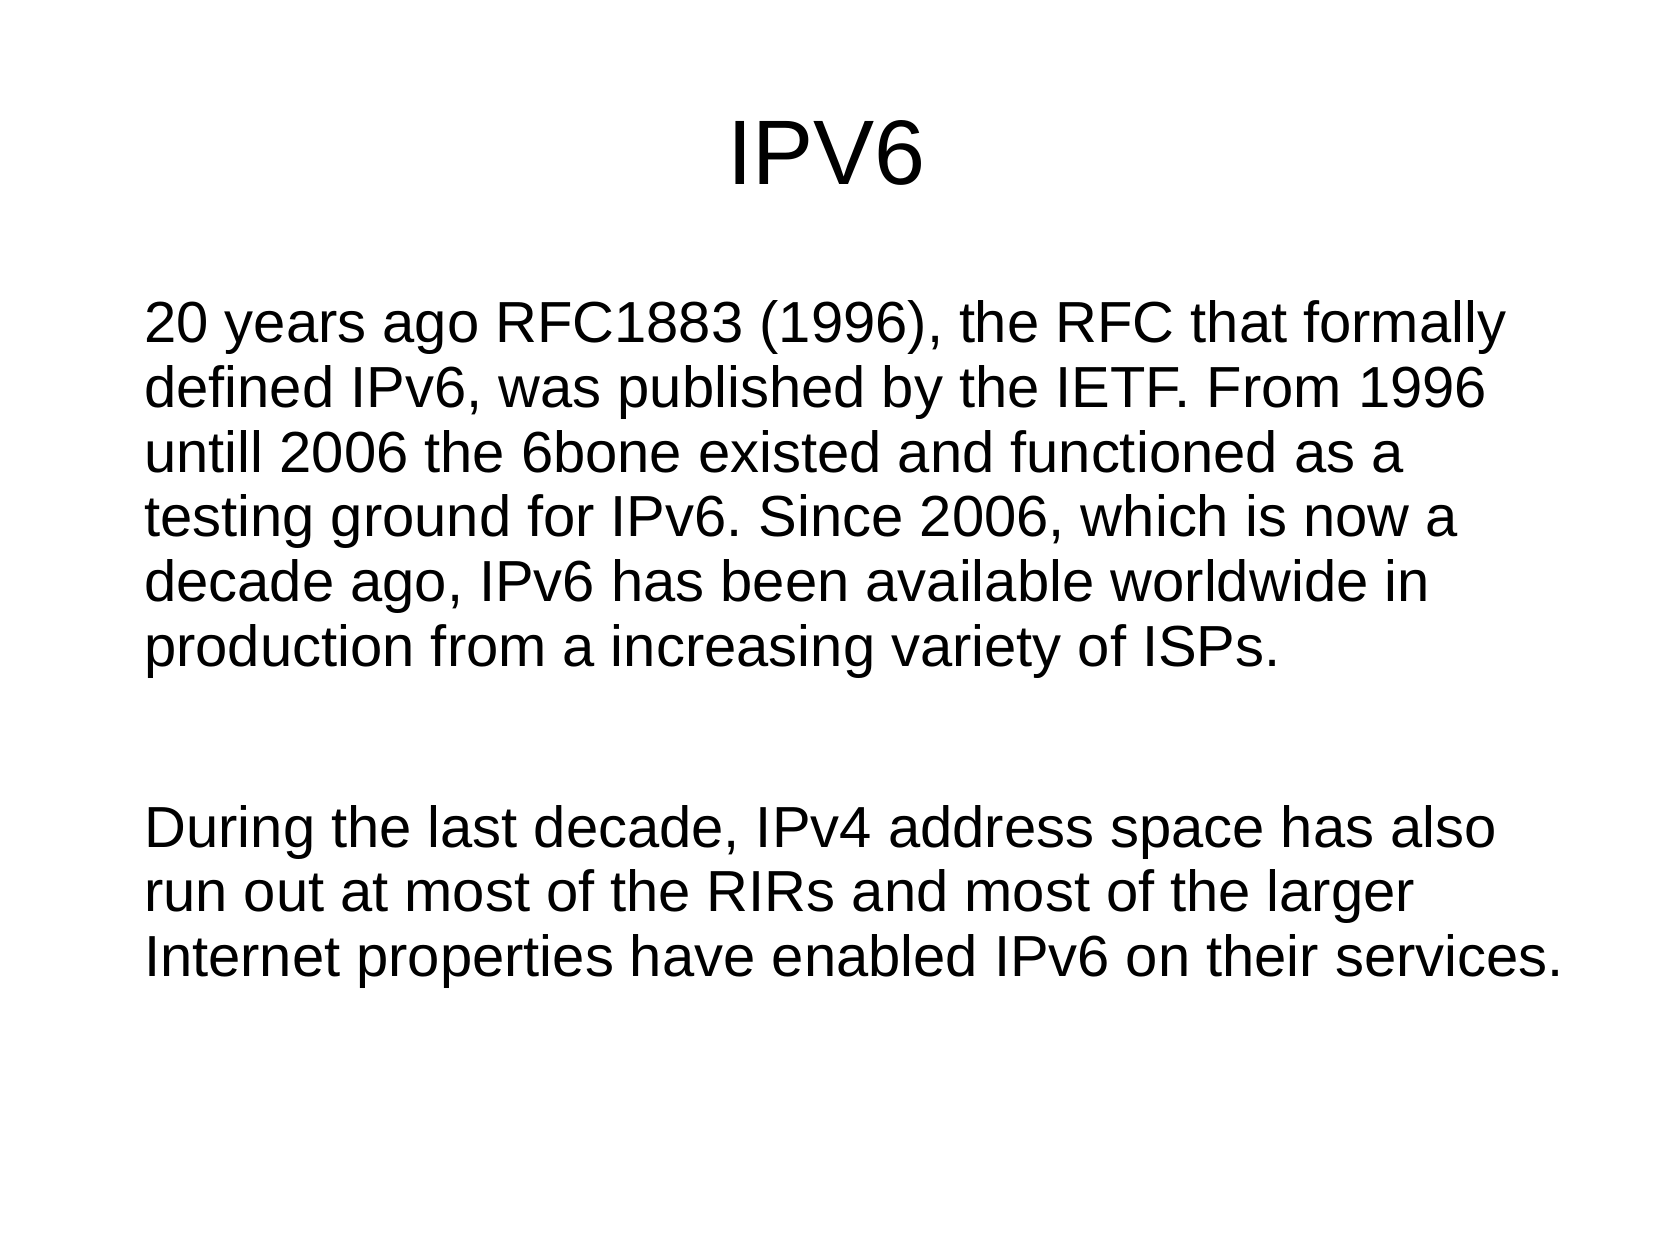

# IPV6
20 years ago RFC1883 (1996), the RFC that formally defined IPv6, was published by the IETF. From 1996 untill 2006 the 6bone existed and functioned as a testing ground for IPv6. Since 2006, which is now a decade ago, IPv6 has been available worldwide in production from a increasing variety of ISPs.
During the last decade, IPv4 address space has also run out at most of the RIRs and most of the larger Internet properties have enabled IPv6 on their services.